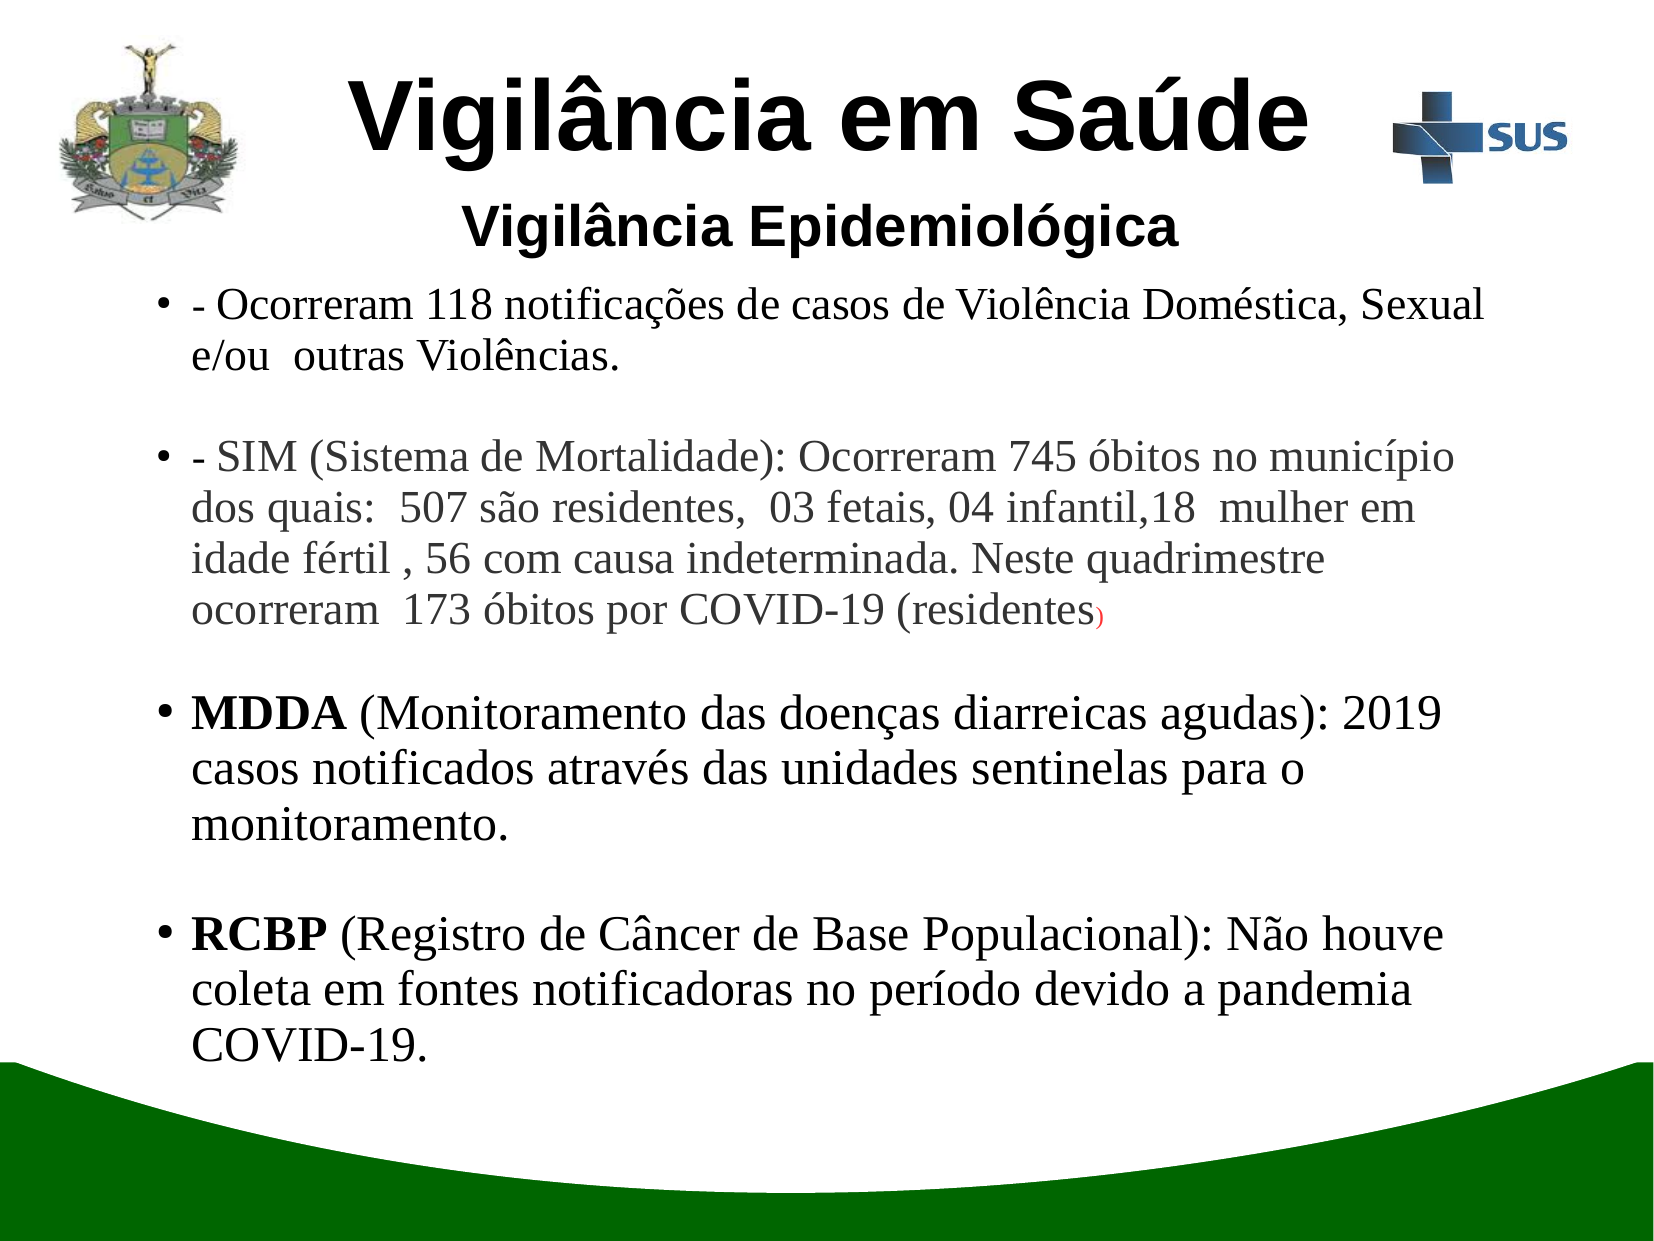

Vigilância em Saúde
 Vigilância Epidemiológica
- Ocorreram 118 notificações de casos de Violência Doméstica, Sexual e/ou outras Violências.
- SIM (Sistema de Mortalidade): Ocorreram 745 óbitos no município dos quais: 507 são residentes, 03 fetais, 04 infantil,18 mulher em idade fértil , 56 com causa indeterminada. Neste quadrimestre ocorreram 173 óbitos por COVID-19 (residentes)
MDDA (Monitoramento das doenças diarreicas agudas): 2019 casos notificados através das unidades sentinelas para o monitoramento.
RCBP (Registro de Câncer de Base Populacional): Não houve coleta em fontes notificadoras no período devido a pandemia COVID-19.